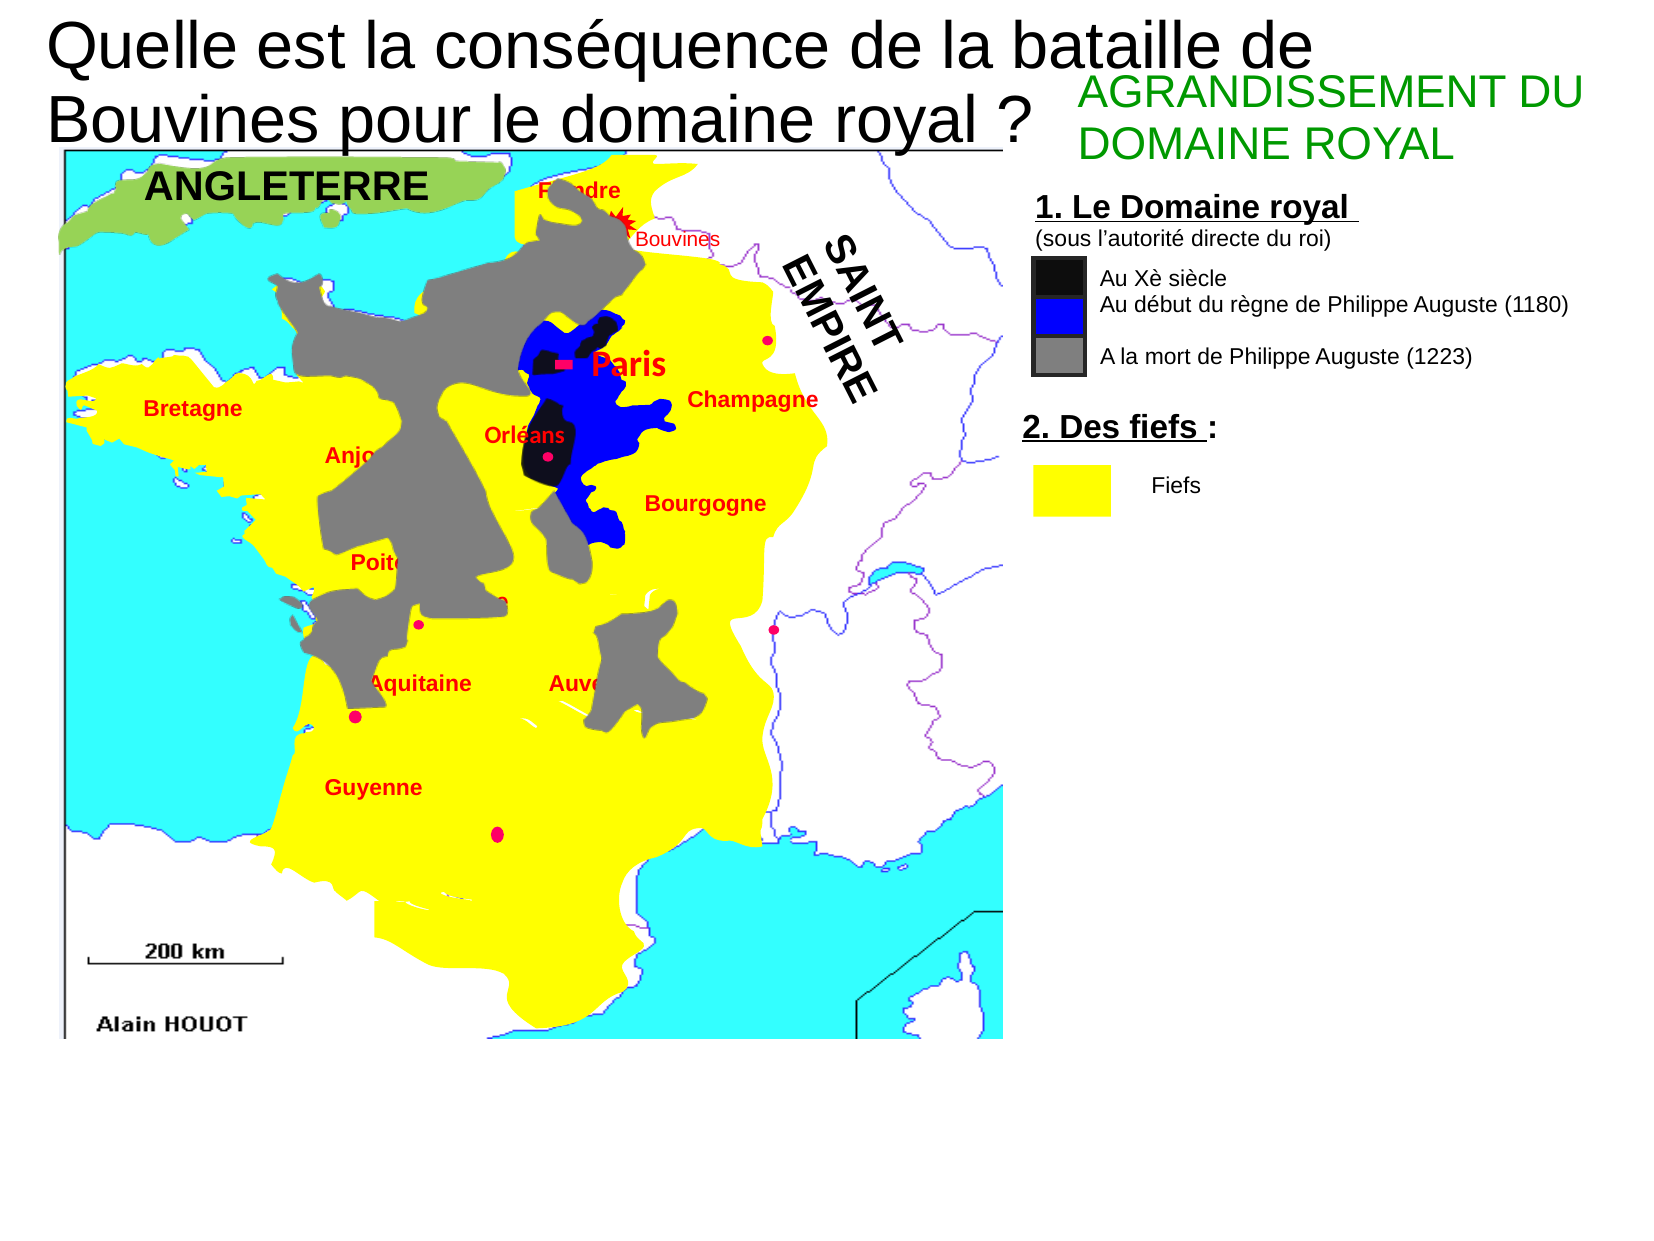

Quelle est la conséquence de la bataille de Bouvines pour le domaine royal ?
AGRANDISSEMENT DU DOMAINE ROYAL
ANGLETERRE
Flandre
Bouvines
Normandie
Paris
Champagne
Bretagne
Orléans
Anjou
Poitou
Marche
Aquitaine
Auvergne
Guyenne
Bourgogne
1. Le Domaine royal
(sous l’autorité directe du roi)
Au Xè siècle
Au début du règne de Philippe Auguste (1180)
SAINT EMPIRE
A la mort de Philippe Auguste (1223)
2. Des fiefs :
Fiefs